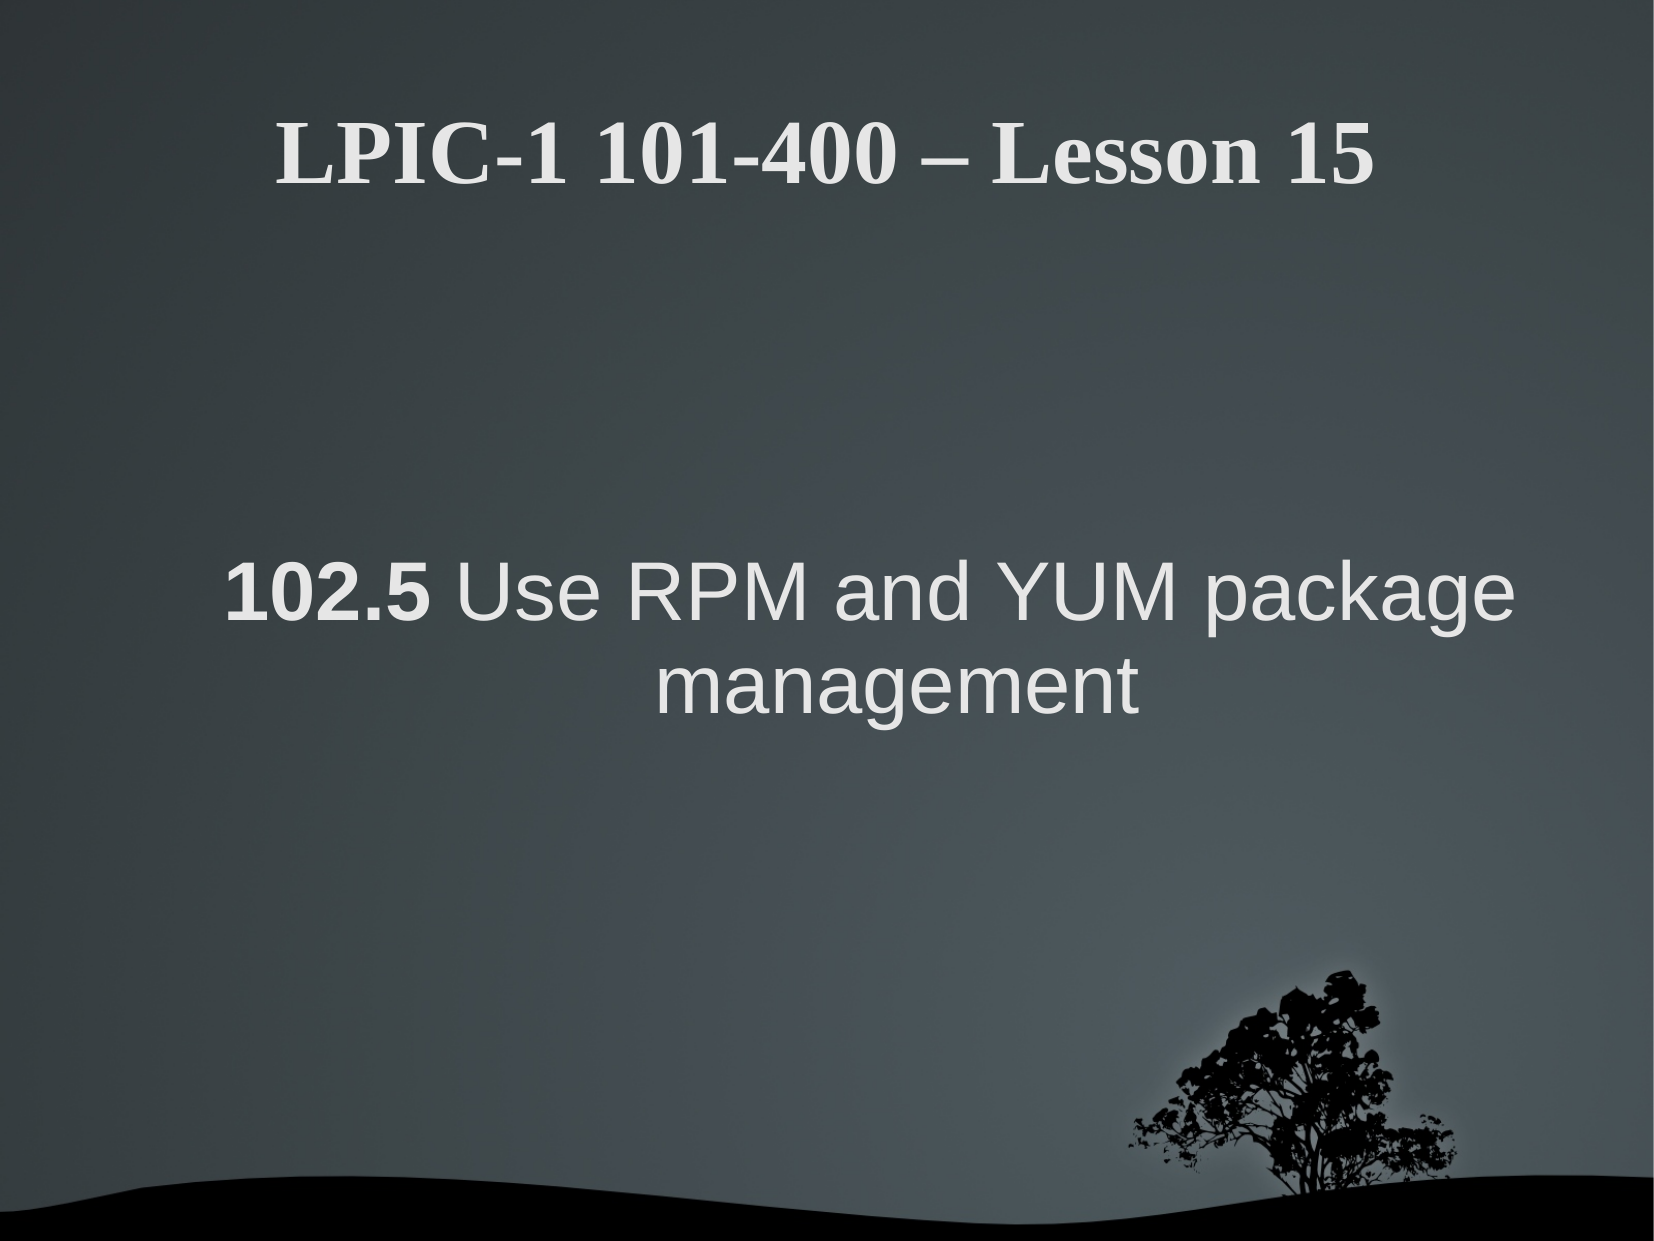

# LPIC-1 101-400 – Lesson 15
102.5 Use RPM and YUM package management